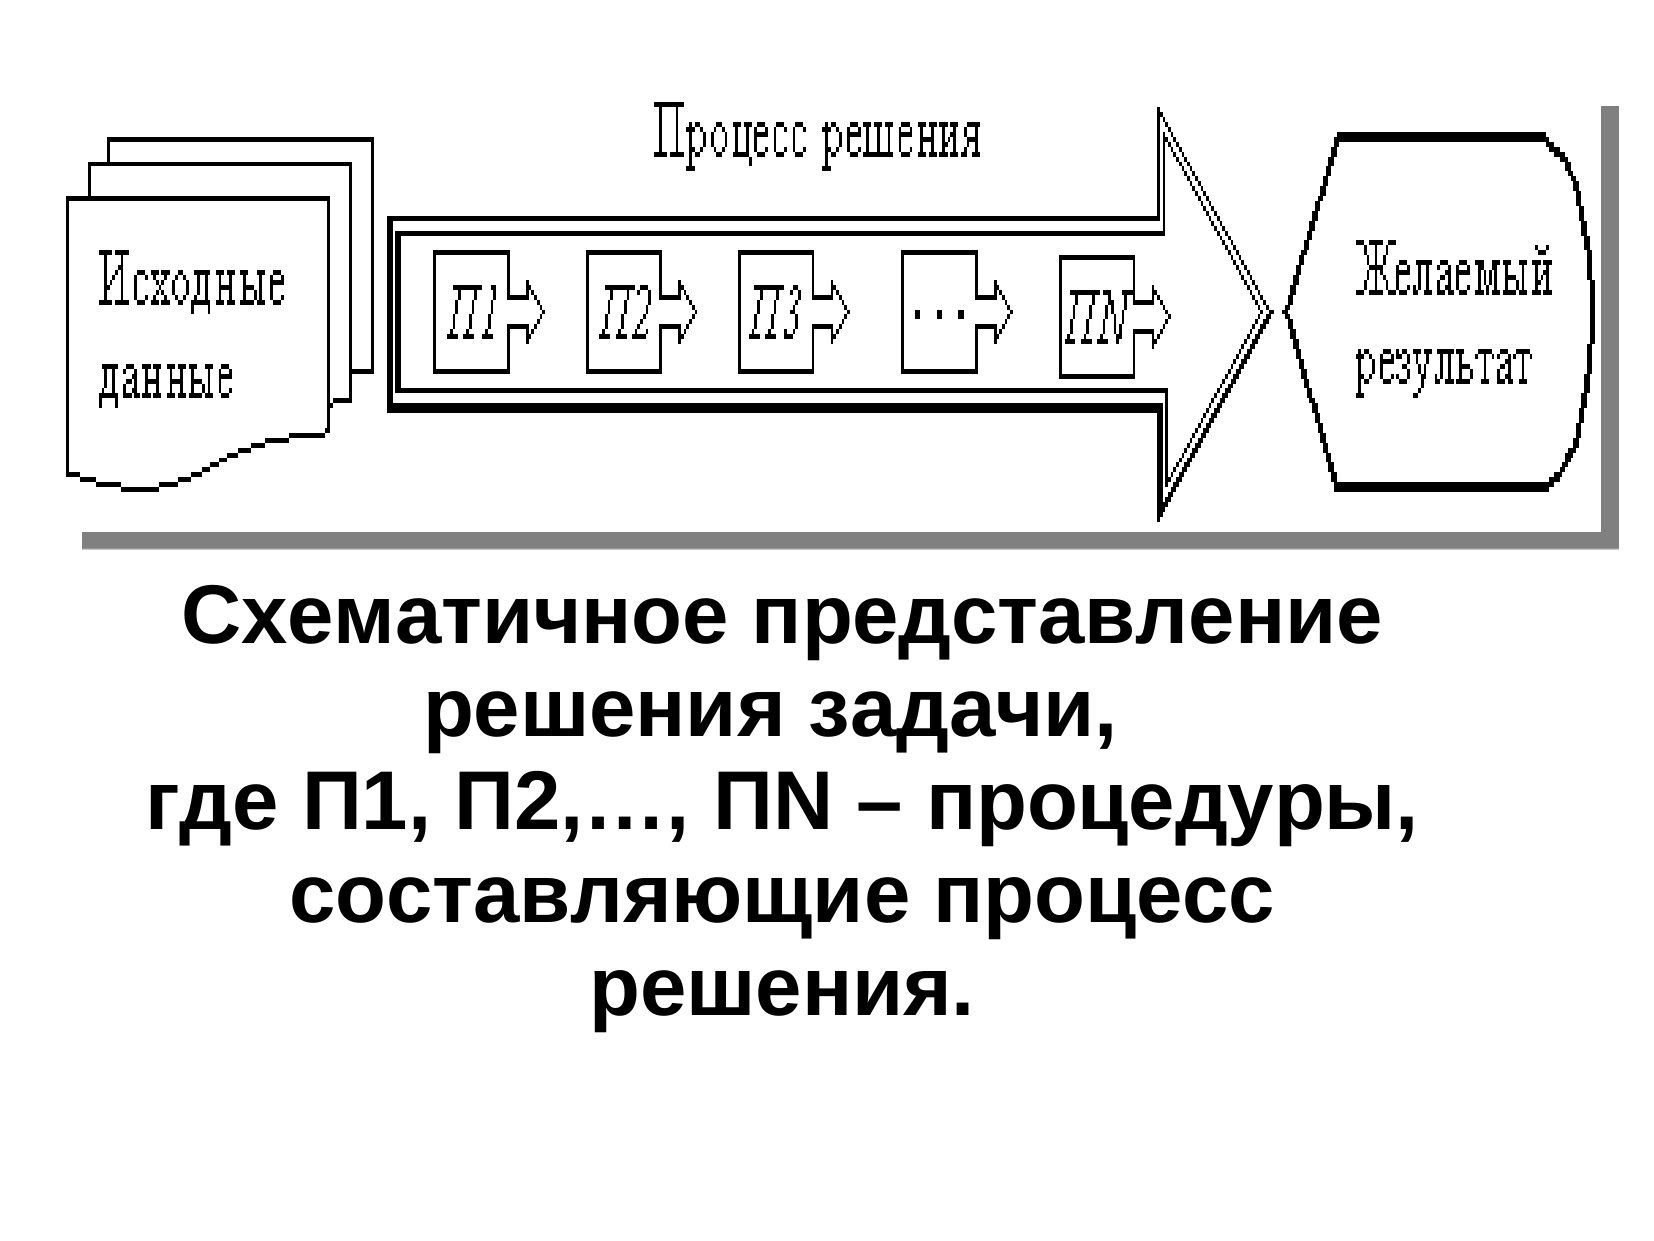

Схематичное представление решения задачи,
где П1, П2,…, ПN – процедуры, составляющие процесс решения.